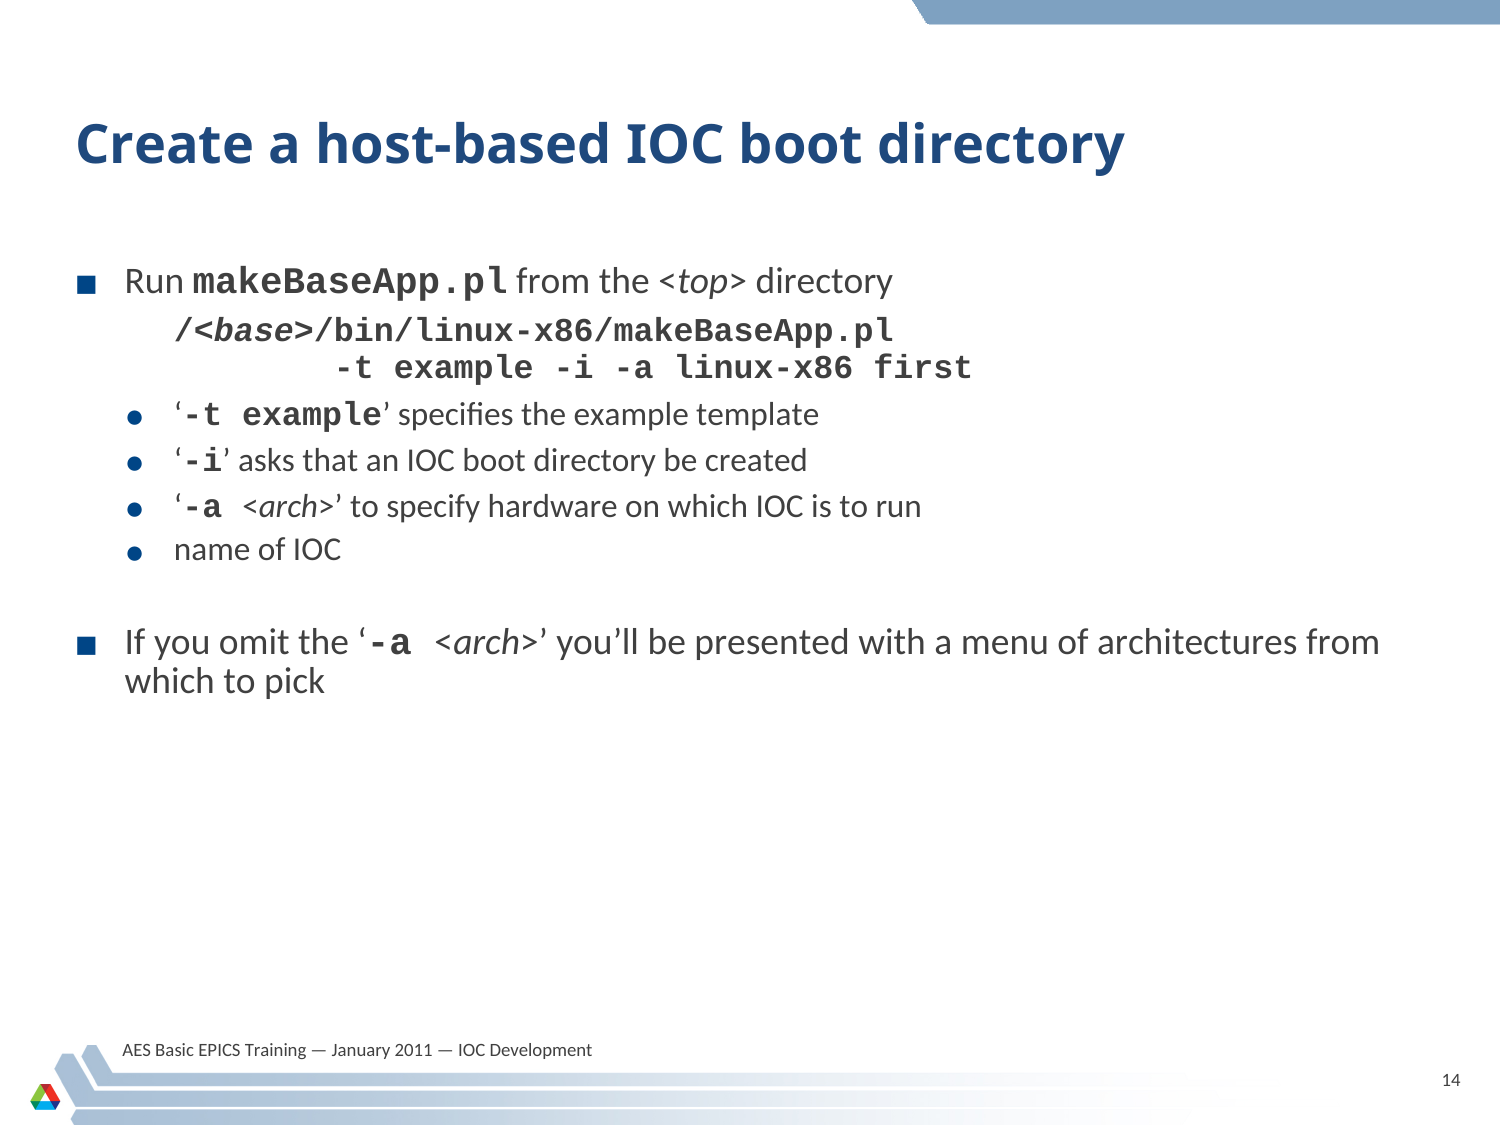

# Create a host-based IOC boot directory
Run makeBaseApp.pl from the <top> directory
/<base>/bin/linux-x86/makeBaseApp.pl
 -t example -i -a linux-x86 first
‘-t example’ specifies the example template
‘-i’ asks that an IOC boot directory be created
‘-a <arch>’ to specify hardware on which IOC is to run
name of IOC
If you omit the ‘-a <arch>’ you’ll be presented with a menu of architectures from which to pick
AES Basic EPICS Training — January 2011 — IOC Development
14